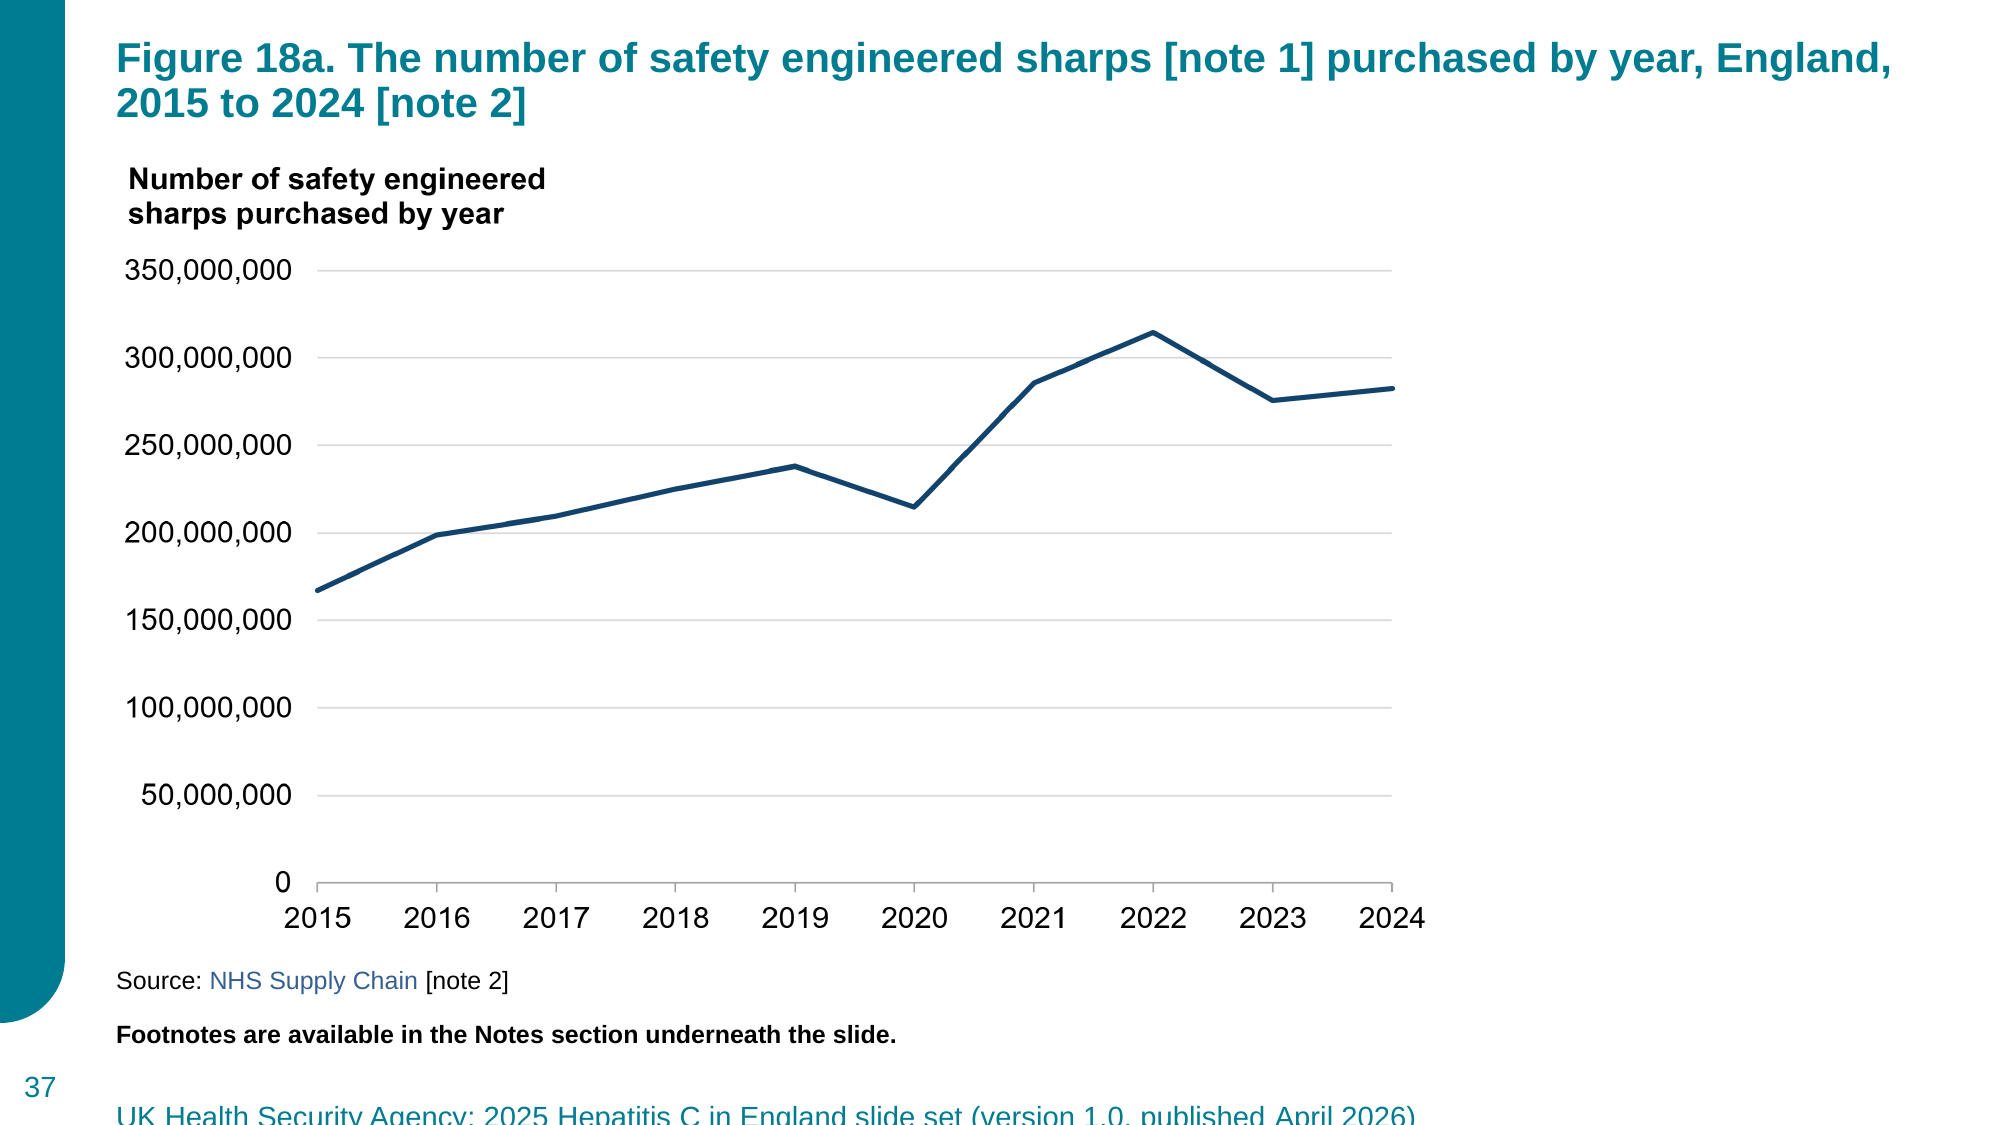

# Figure 18a. The number of safety engineered sharps [note 1] purchased by year, England, 2015 to 2024 [note 2]
Source: NHS Supply Chain [note 2]
Footnotes are available in the Notes section underneath the slide.
36
UK Health Security Agency: 2025 Hepatitis C in England slide set (version 1.0, published April 2026)